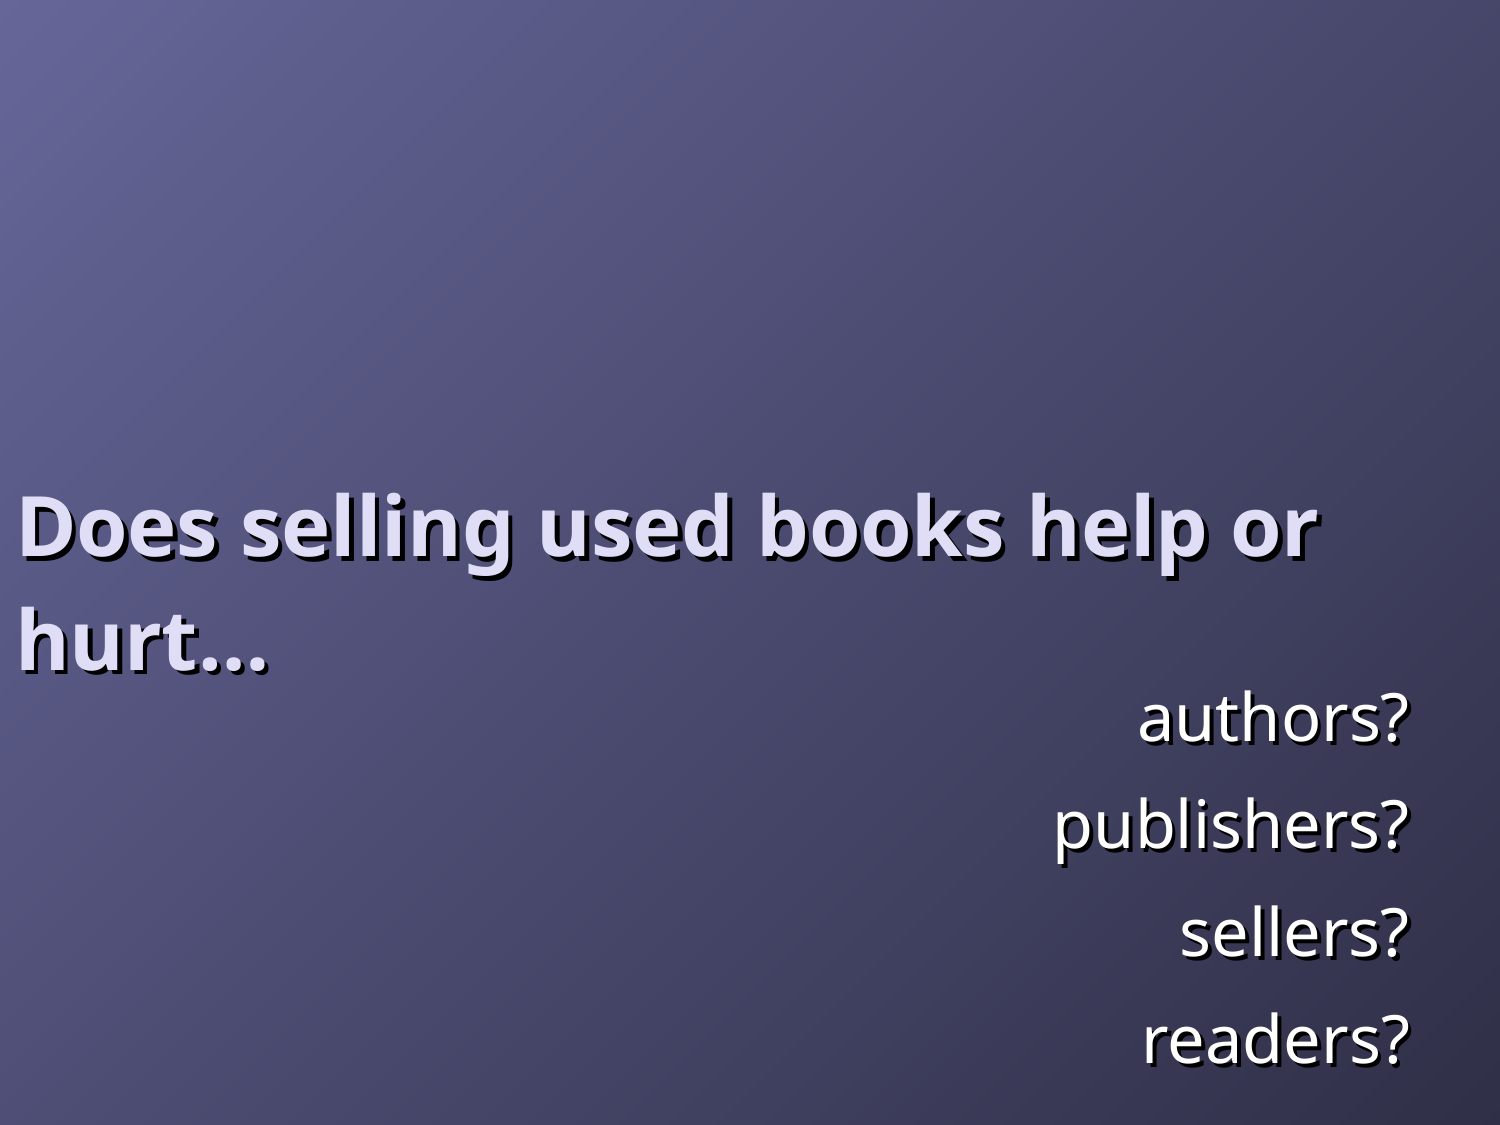

# Does selling used books help or hurt…
authors?
publishers?
sellers?
readers?